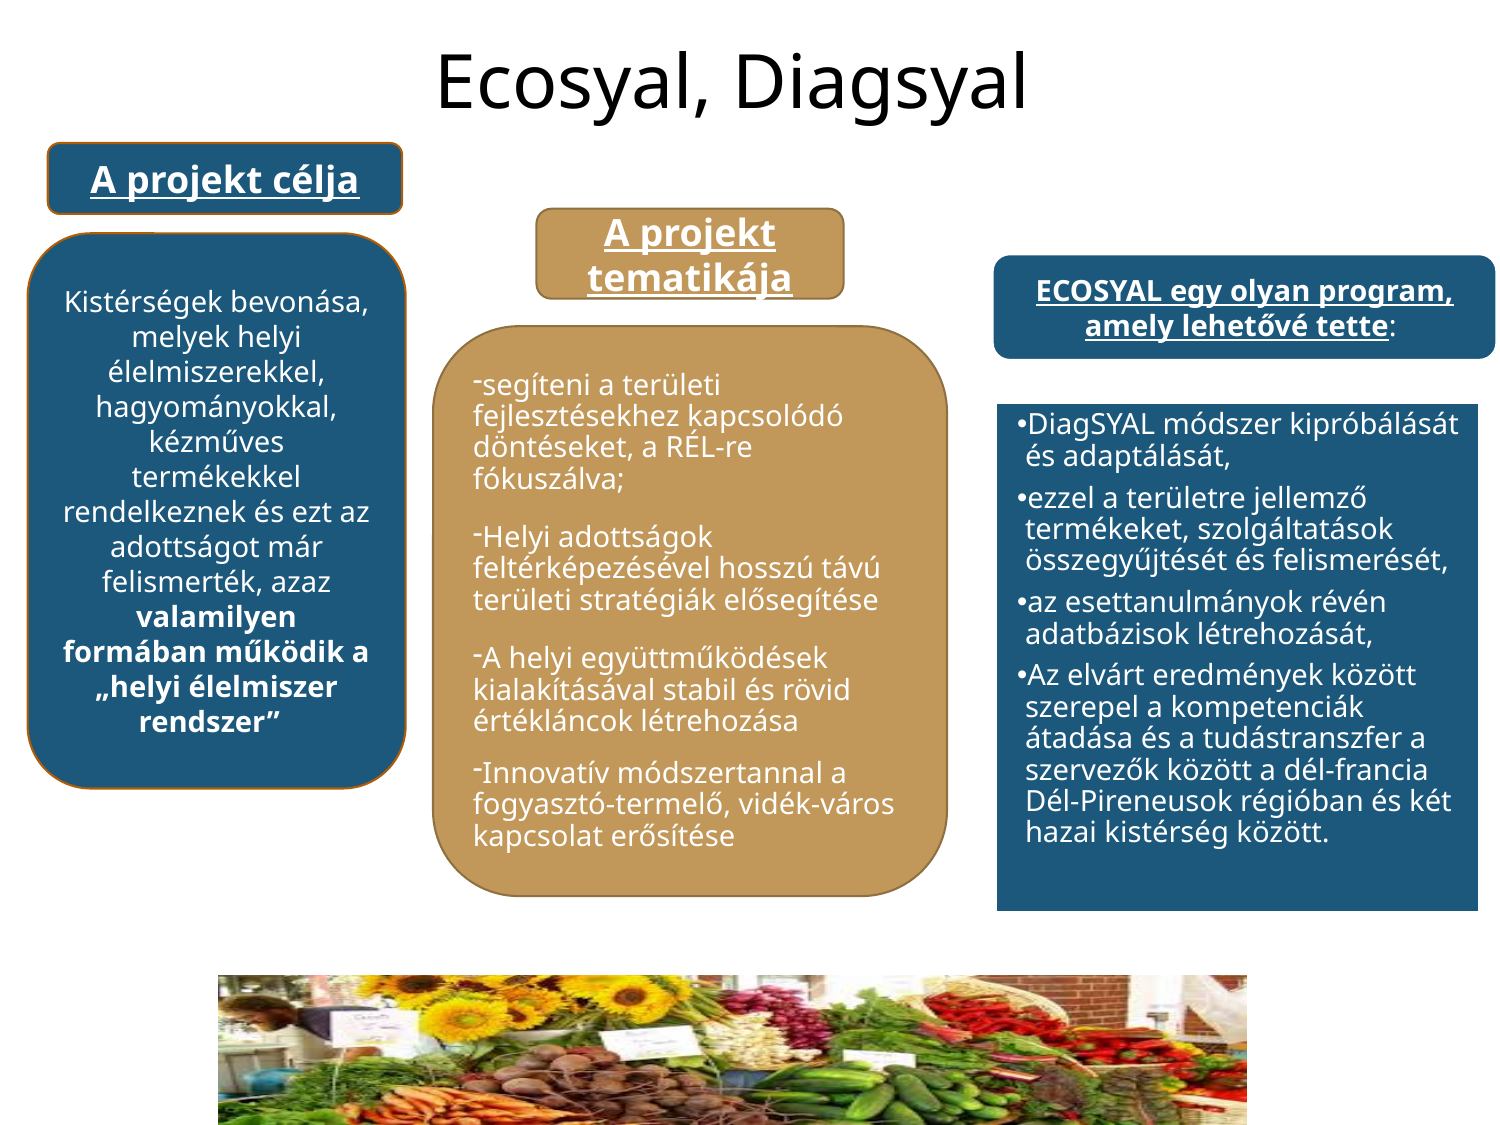

# Ecosyal, Diagsyal
A projekt célja
A projekt tematikája
Kistérségek bevonása, melyek helyi élelmiszerekkel, hagyományokkal, kézműves termékekkel rendelkeznek és ezt az adottságot már felismerték, azaz valamilyen formában működik a „helyi élelmiszer rendszer”
ECOSYAL egy olyan program, amely lehetővé tette:
segíteni a területi fejlesztésekhez kapcsolódó döntéseket, a RÉL-re fókuszálva;
Helyi adottságok feltérképezésével hosszú távú területi stratégiák elősegítése
A helyi együttműködések kialakításával stabil és rövid értékláncok létrehozása
Innovatív módszertannal a fogyasztó-termelő, vidék-város kapcsolat erősítése
DiagSYAL módszer kipróbálását és adaptálását,
ezzel a területre jellemző termékeket, szolgáltatások összegyűjtését és felismerését,
az esettanulmányok révén adatbázisok létrehozását,
Az elvárt eredmények között szerepel a kompetenciák átadása és a tudástranszfer a szervezők között a dél-francia Dél-Pireneusok régióban és két hazai kistérség között.